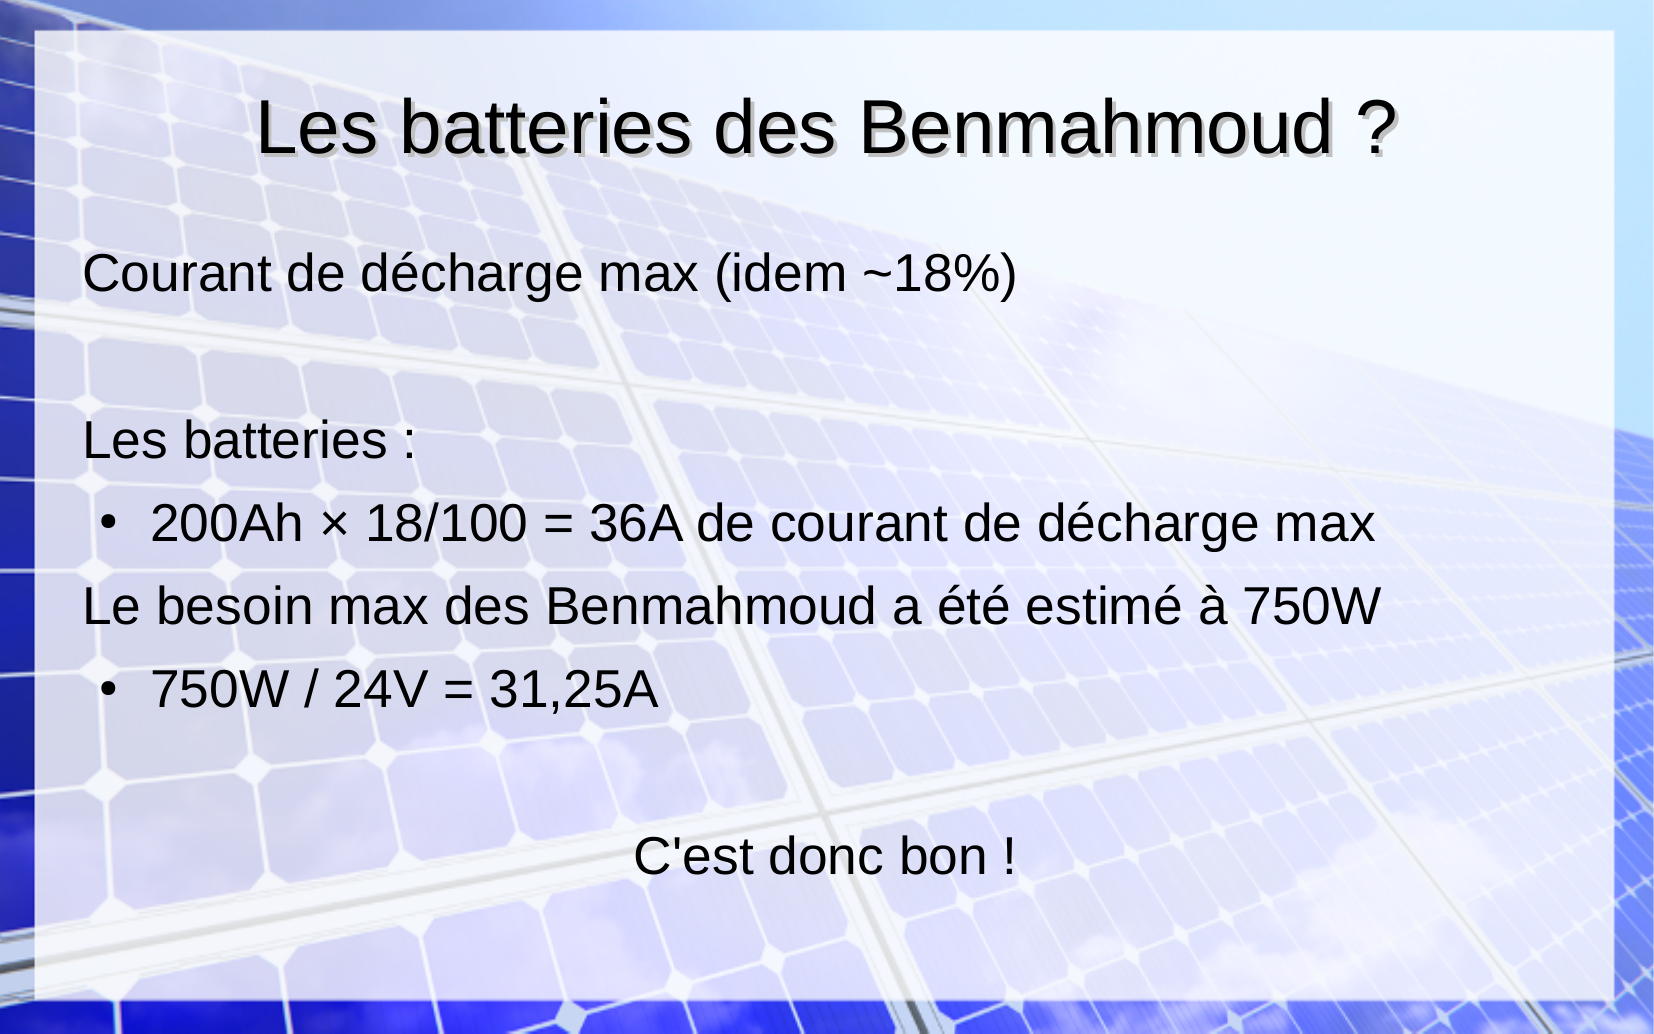

# Les batteries des Benmahmoud ?
Courant de décharge max (idem ~18%)
Les batteries :
200Ah × 18/100 = 36A de courant de décharge max
Le besoin max des Benmahmoud a été estimé à 750W
750W / 24V = 31,25A
C'est donc bon !